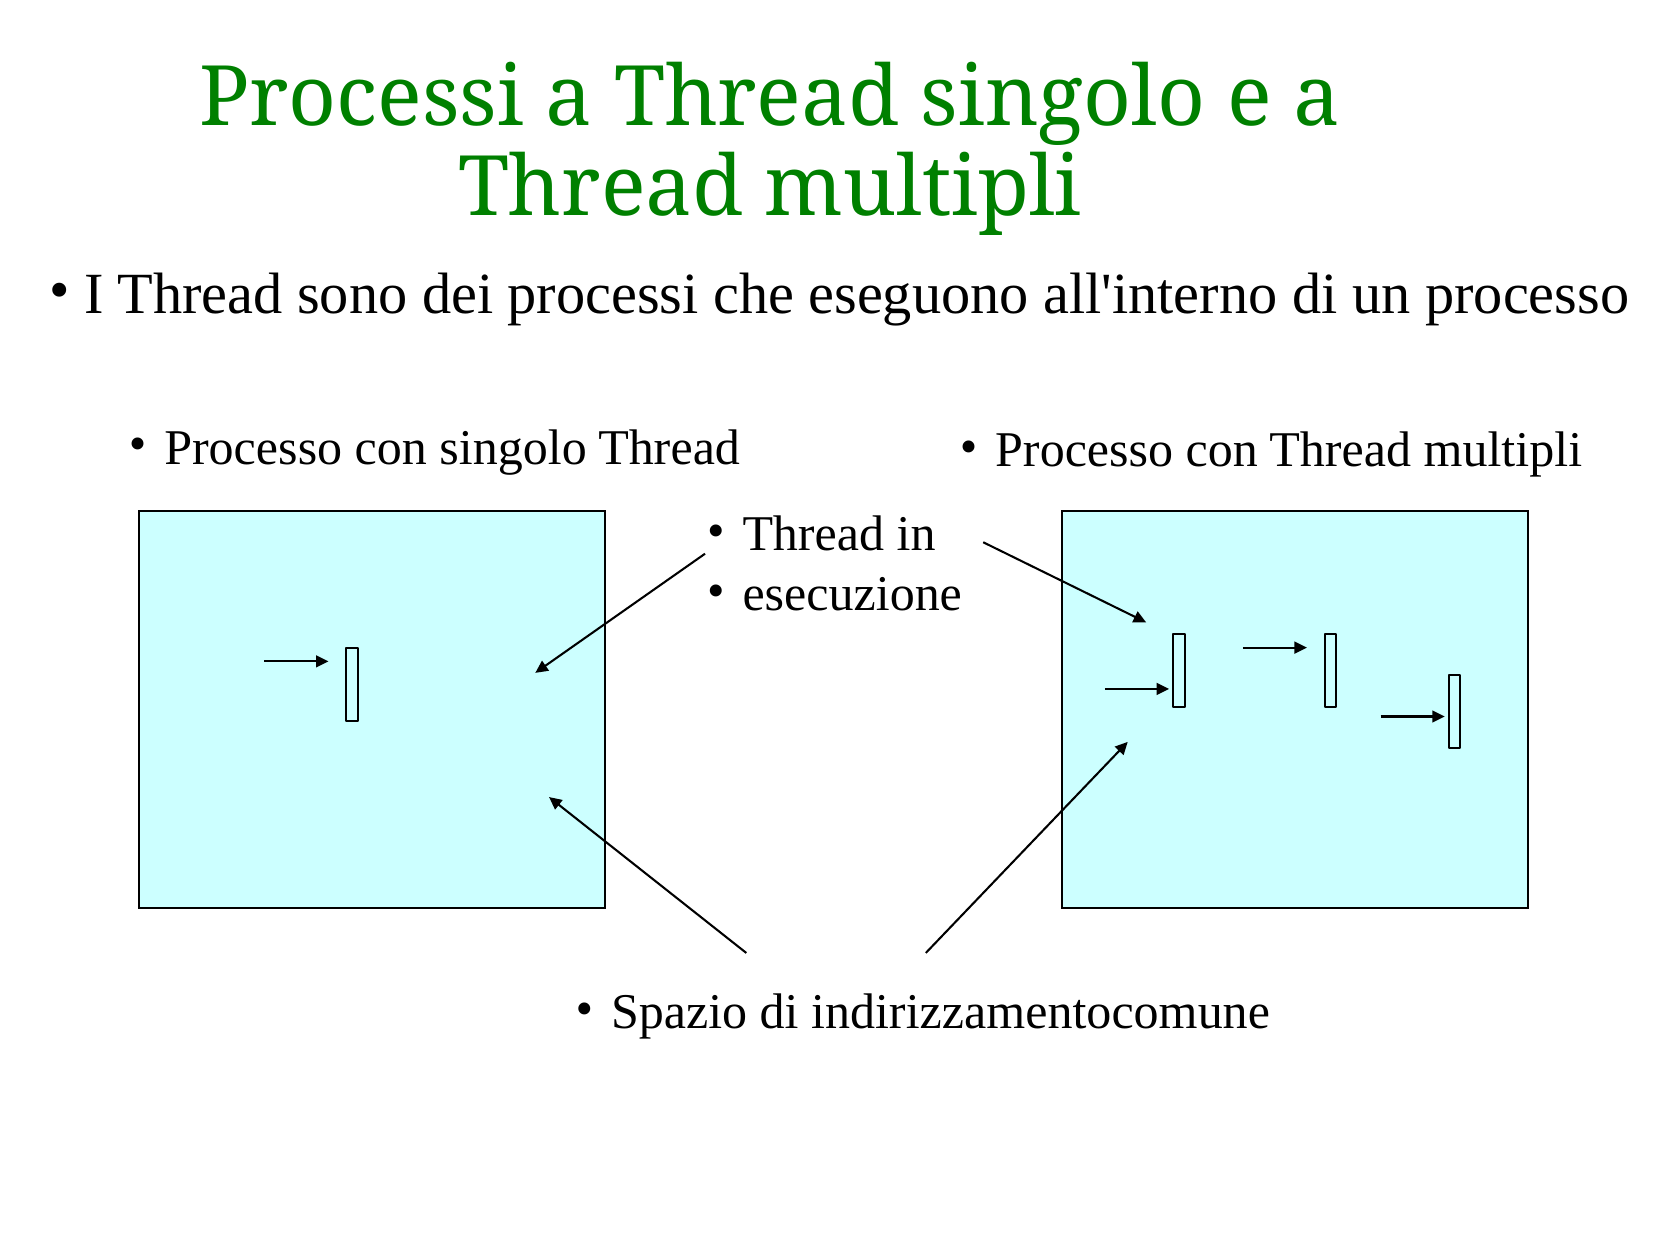

Processi a Thread singolo e a Thread multipli
I Thread sono dei processi che eseguono all'interno di un processo
Processo con singolo Thread
Processo con Thread multipli
Thread in
esecuzione
Spazio di indirizzamentocomune